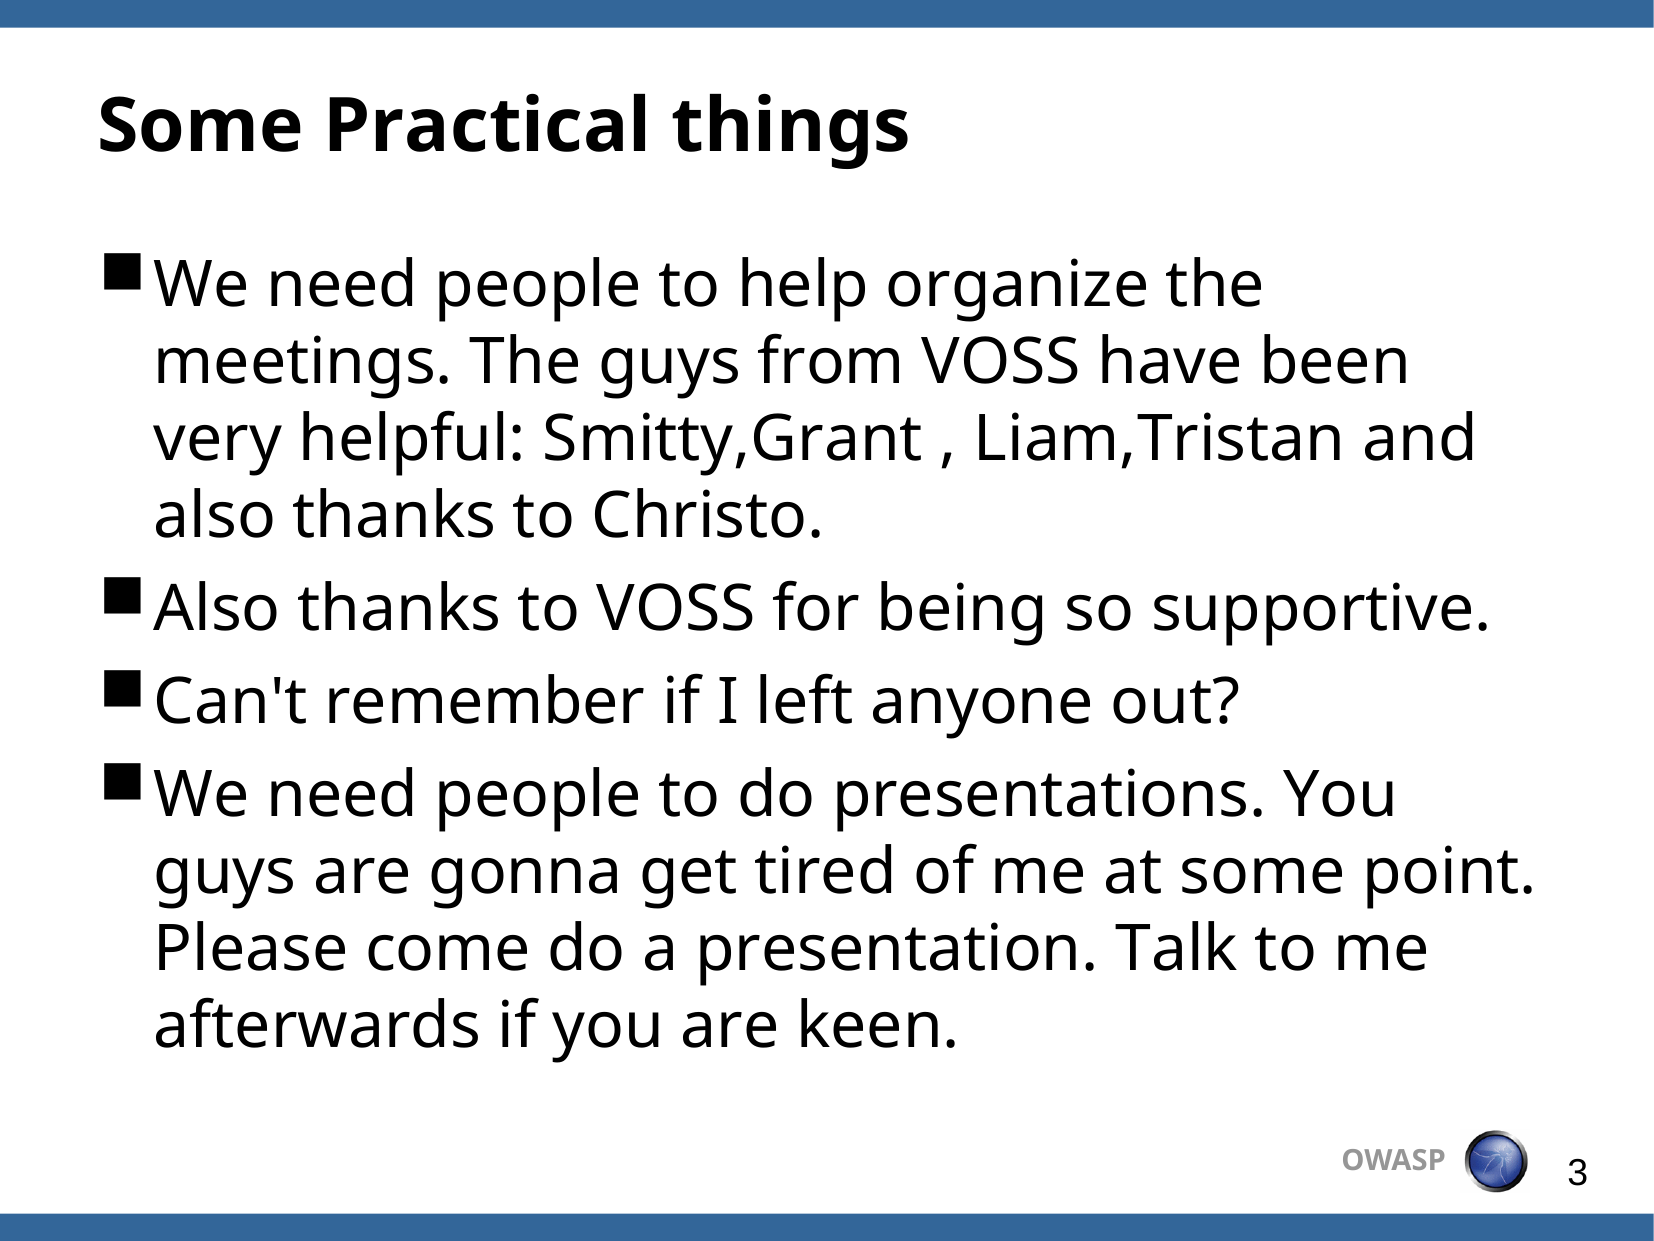

# Some Practical things
We need people to help organize the meetings. The guys from VOSS have been very helpful: Smitty,Grant , Liam,Tristan and also thanks to Christo.
Also thanks to VOSS for being so supportive.
Can't remember if I left anyone out?
We need people to do presentations. You guys are gonna get tired of me at some point. Please come do a presentation. Talk to me afterwards if you are keen.
3